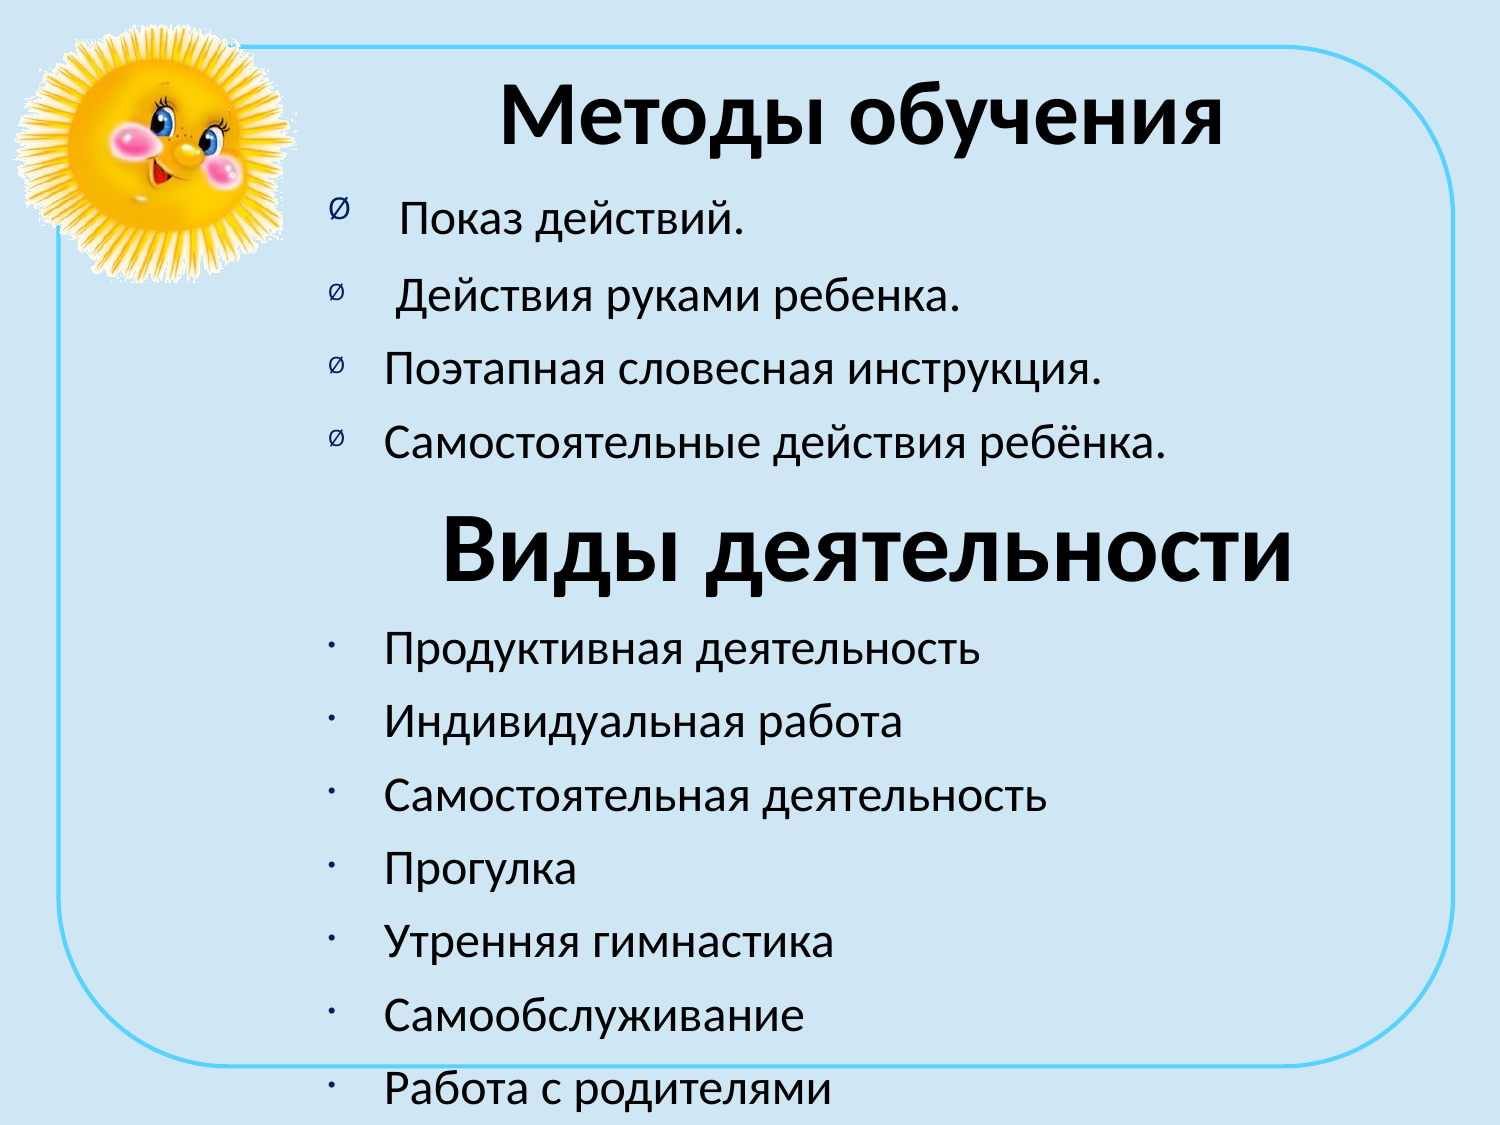

# Методы обучения
 Показ действий.
 Действия руками ребенка.
Поэтапная словесная инструкция.
Самостоятельные действия ребёнка.
Виды деятельности
Продуктивная деятельность
Индивидуальная работа
Самостоятельная деятельность
Прогулка
Утренняя гимнастика
Самообслуживание
Работа с родителями